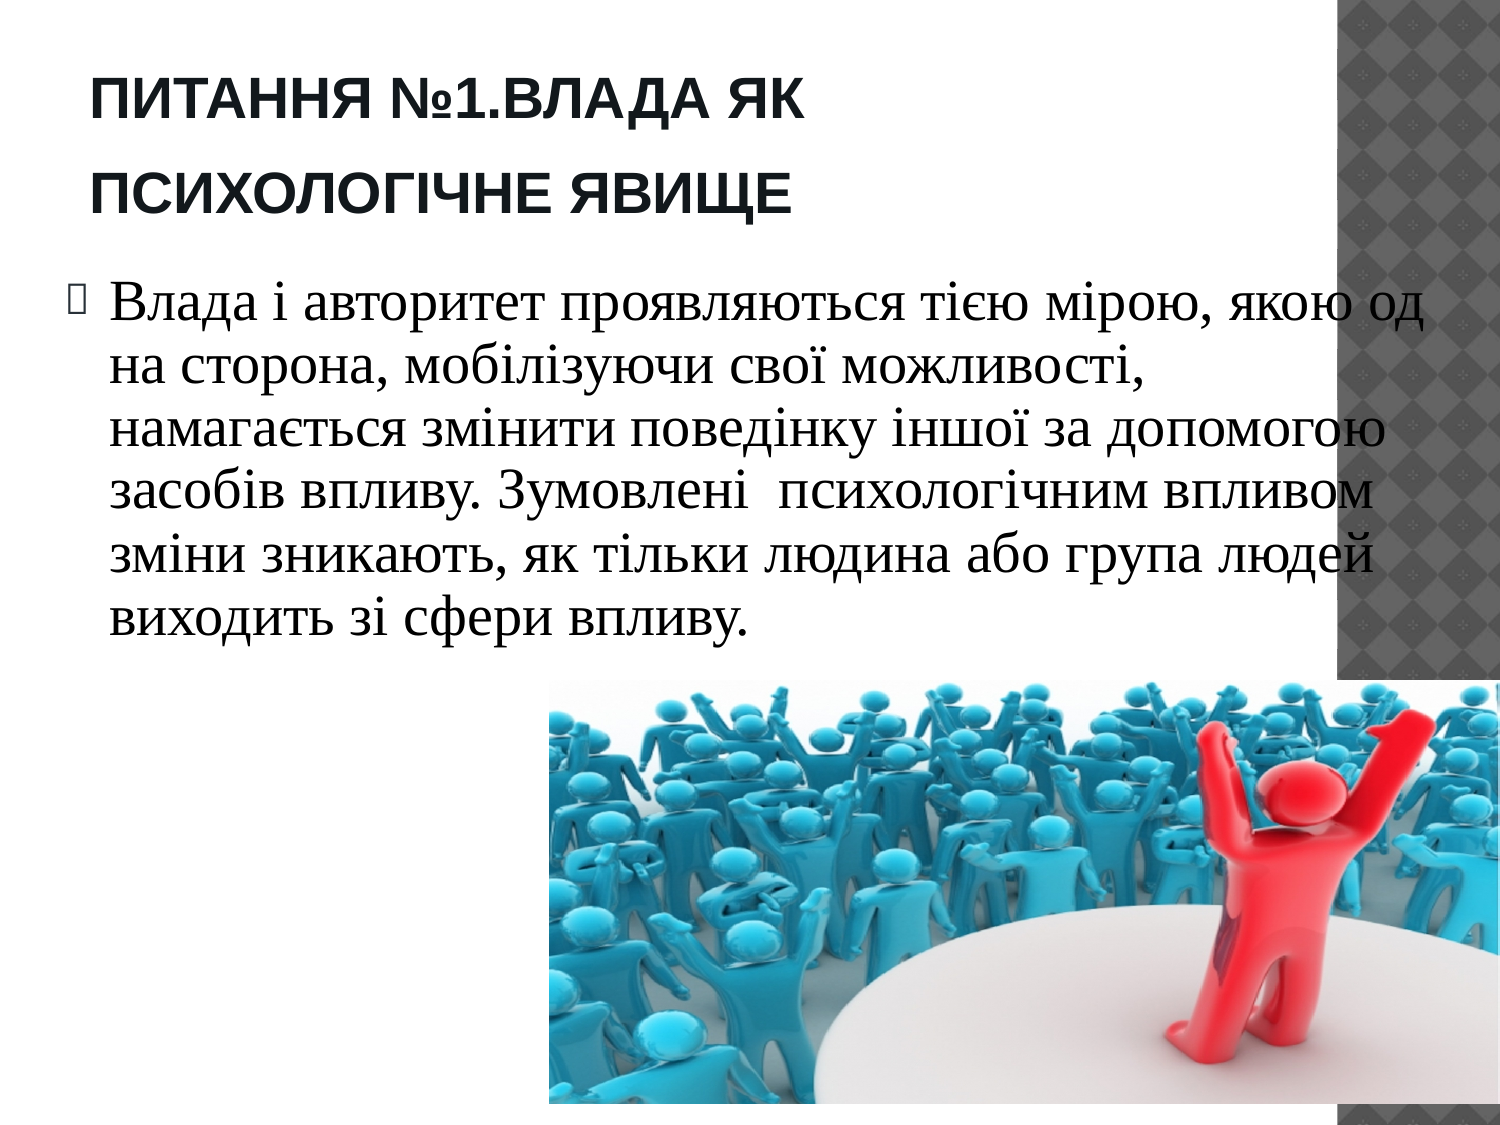

# ПИТАННЯ №1.ВЛАДА ЯК ПСИХОЛОГІЧНЕ ЯВИЩЕ
Влада і авторитет проявляються тією мірою, якою од­на сторона, мобілізуючи свої можливості, намагається змінити поведінку іншої за допомогою засобів впливу. Зумовлені психологічним впливом зміни зникають, як тільки людина або група людей виходить зі сфери впливу.